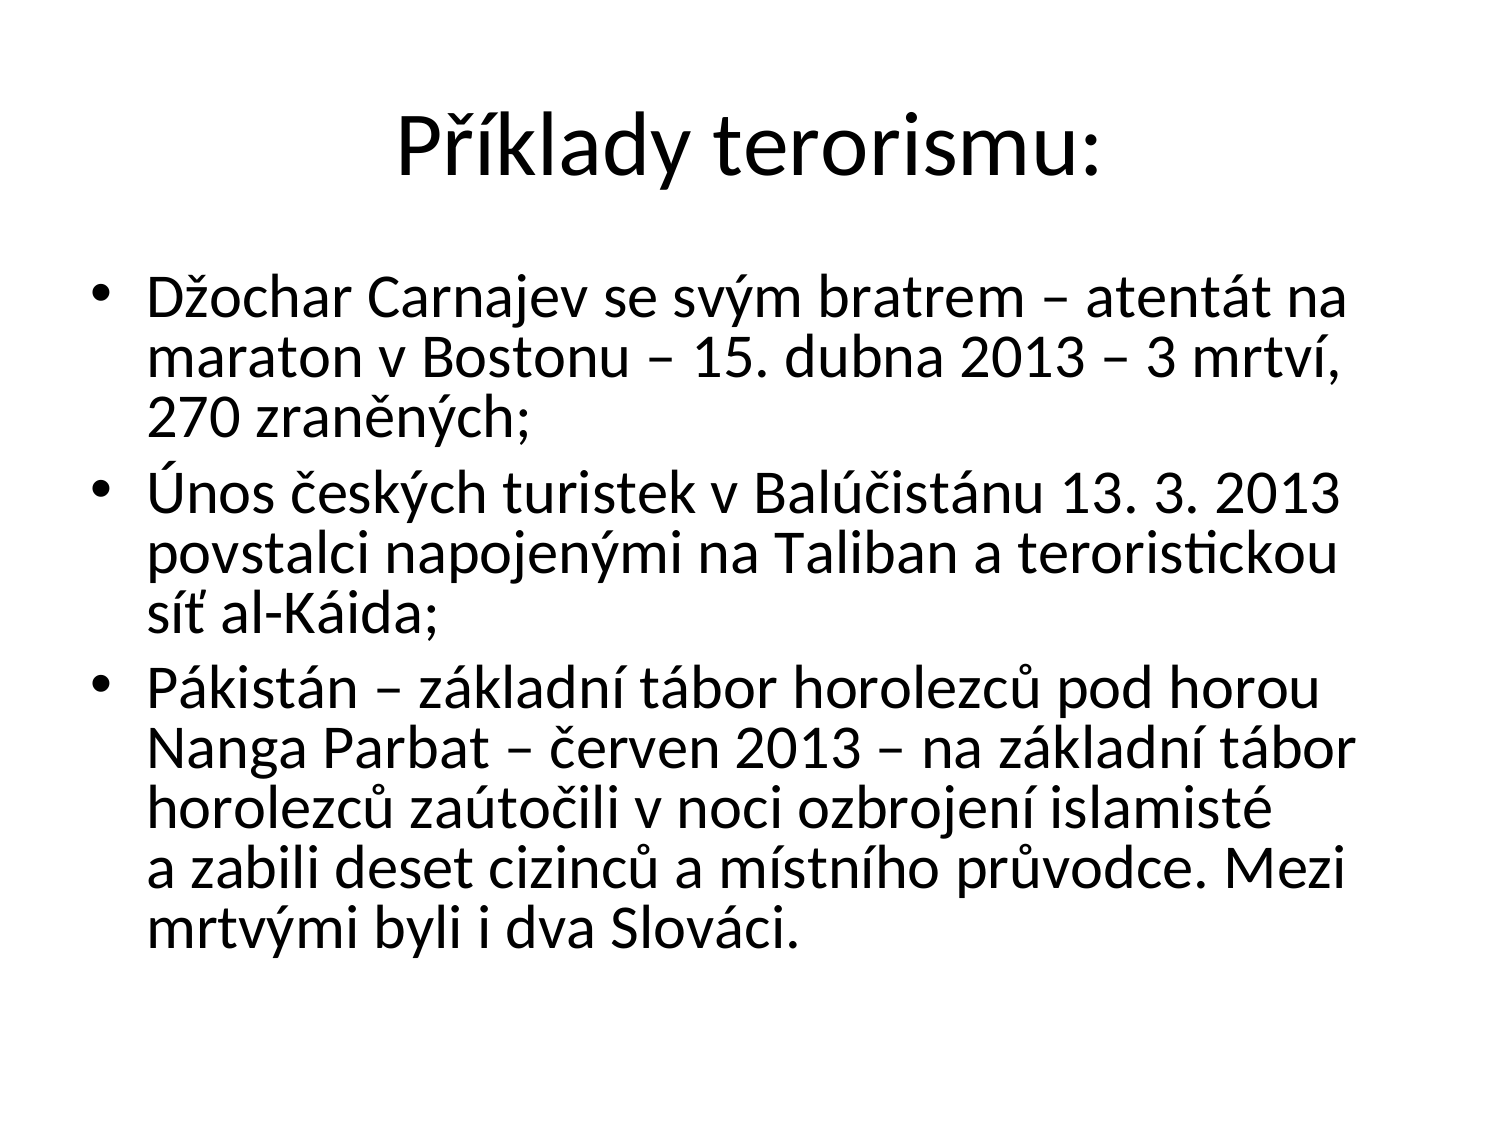

# Příklady terorismu:
Džochar Carnajev se svým bratrem – atentát na maraton v Bostonu – 15. dubna 2013 – 3 mrtví, 270 zraněných;
Únos českých turistek v Balúčistánu 13. 3. 2013 povstalci napojenými na Taliban a teroristickou síť al-Káida;
Pákistán – základní tábor horolezců pod horou Nanga Parbat – červen 2013 – na základní tábor horolezců zaútočili v noci ozbrojení islamisté
a zabili deset cizinců a místního průvodce. Mezi mrtvými byli i dva Slováci.